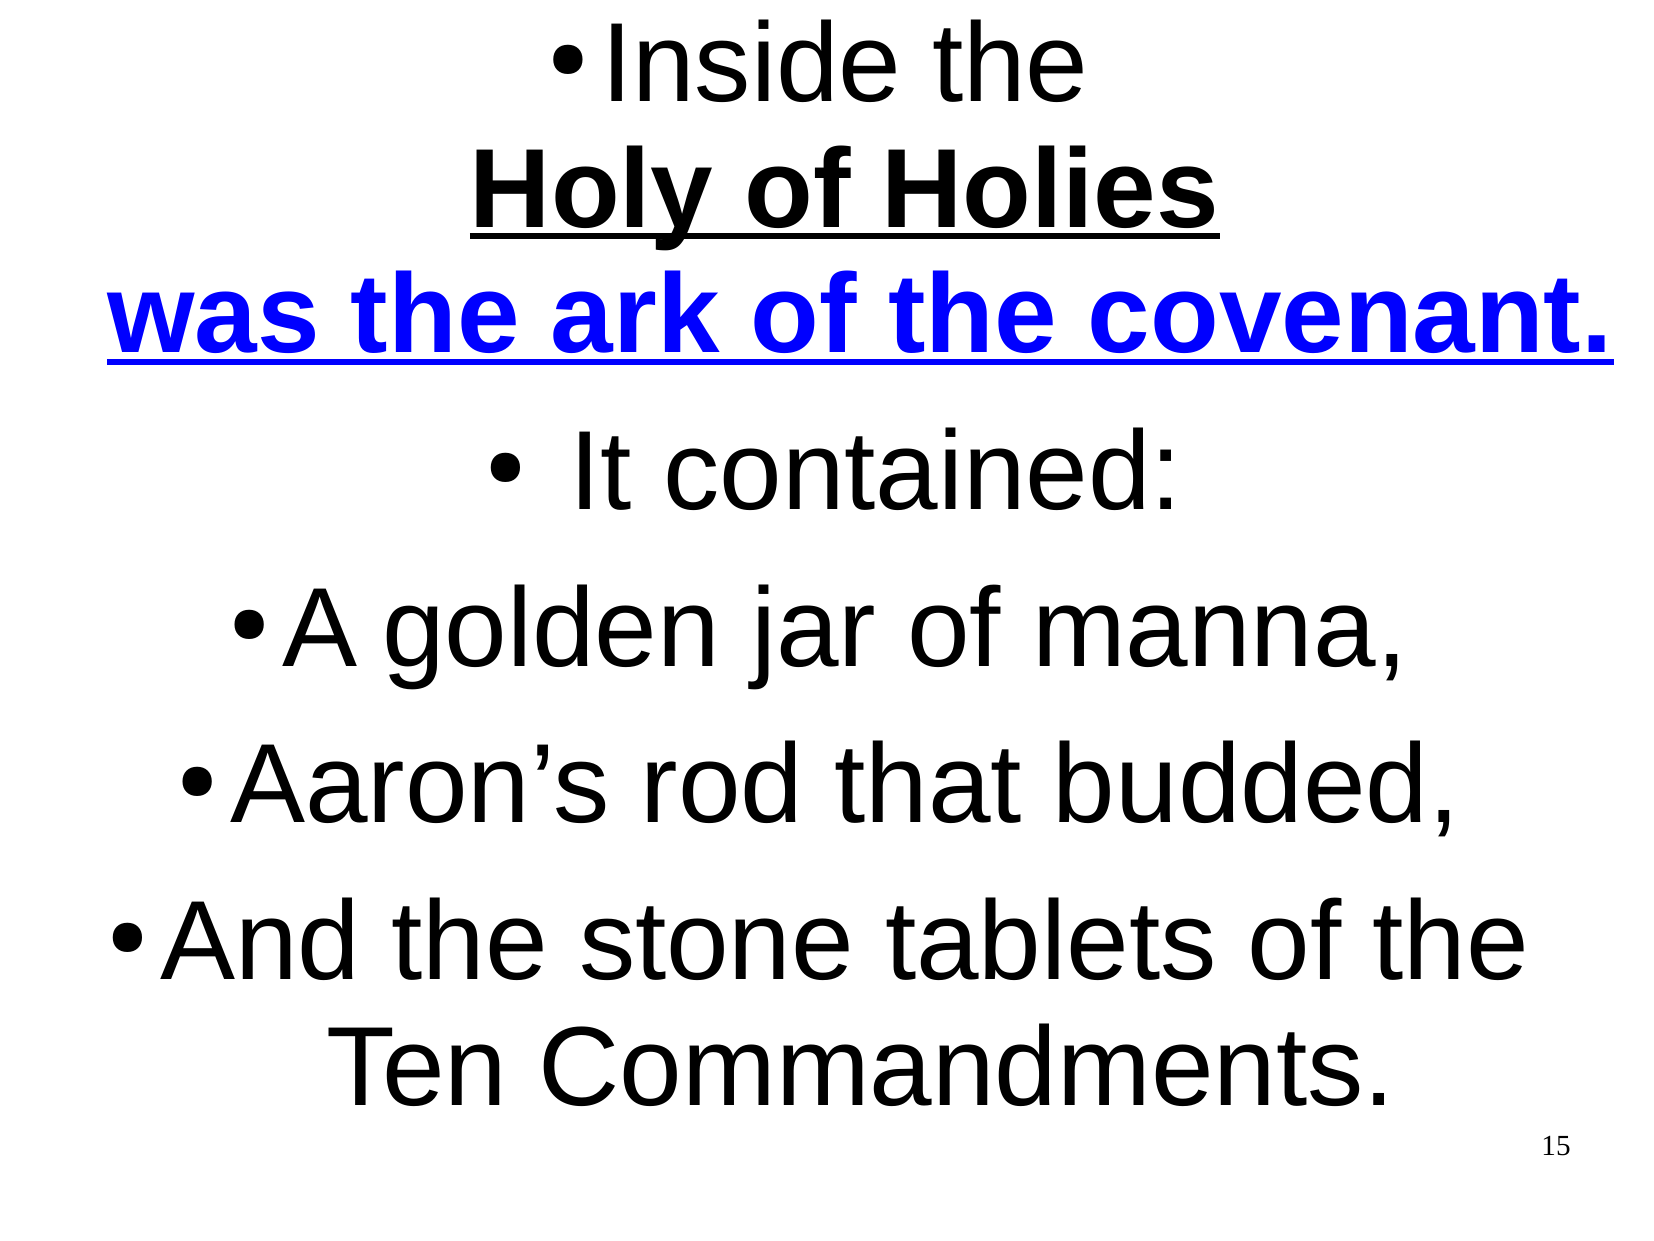

# Inside the Holy of Holies was the ark of the covenant.
 It contained:
A golden jar of manna,
Aaron’s rod that budded,
And the stone tablets of the
Ten Commandments.
15